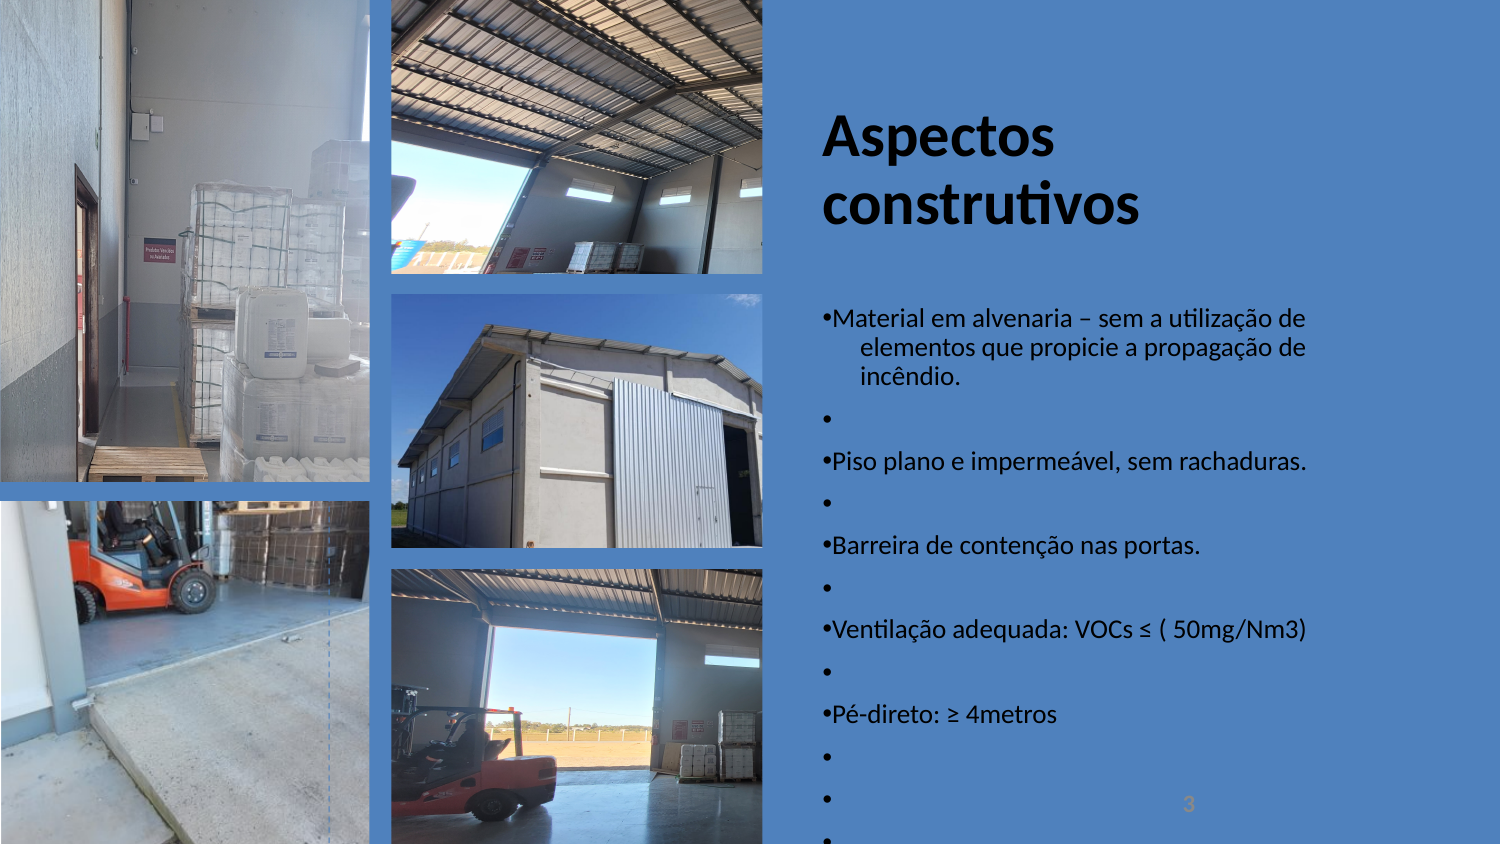

Aspectos construtivos
Material em alvenaria – sem a utilização de elementos que propicie a propagação de incêndio.
Piso plano e impermeável, sem rachaduras.
Barreira de contenção nas portas.
Ventilação adequada: VOCs ≤ ( 50mg/Nm3)
Pé-direto: ≥ 4metros